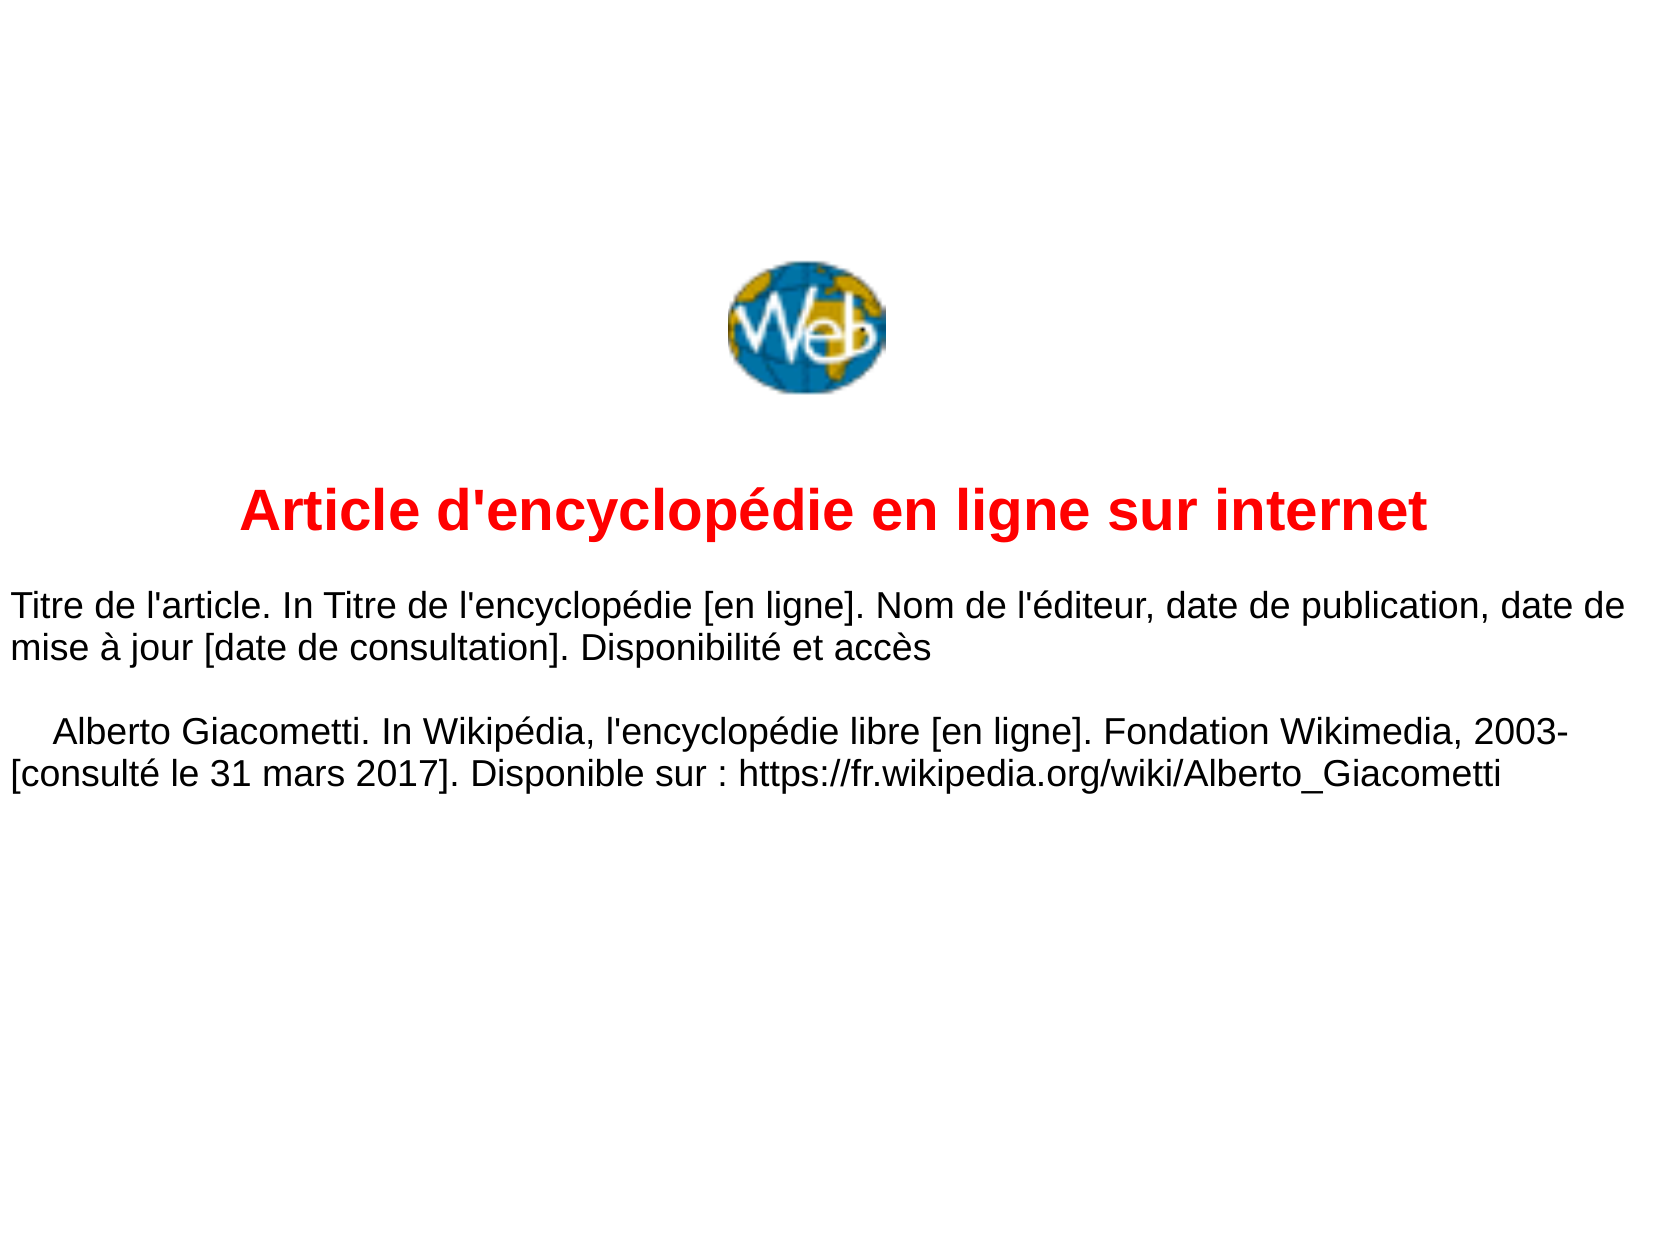

Article d'encyclopédie en ligne sur internet
Titre de l'article. In Titre de l'encyclopédie [en ligne]. Nom de l'éditeur, date de publication, date de mise à jour [date de consultation]. Disponibilité et accès
 Alberto Giacometti. In Wikipédia, l'encyclopédie libre [en ligne]. Fondation Wikimedia, 2003- [consulté le 31 mars 2017]. Disponible sur : https://fr.wikipedia.org/wiki/Alberto_Giacometti